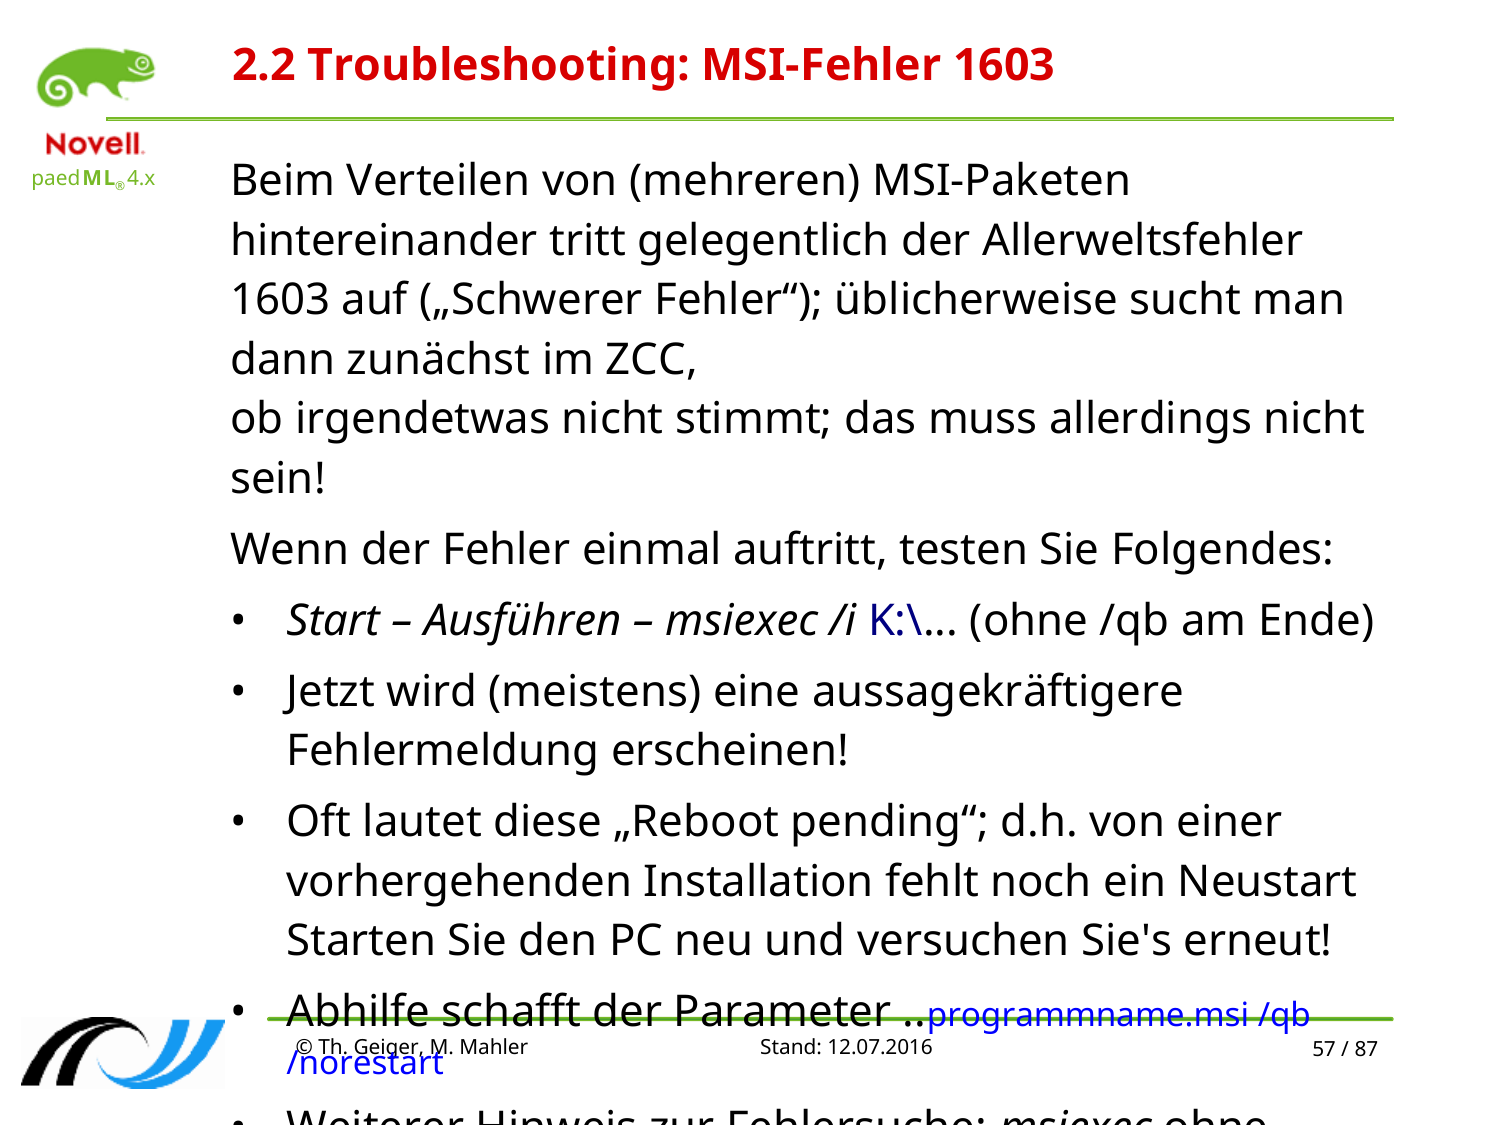

# 2.2 Troubleshooting: MSI-Fehler 1603
Beim Verteilen von (mehreren) MSI-Paketen hintereinander tritt gelegentlich der Allerweltsfehler 1603 auf („Schwerer Fehler“); üblicherweise sucht man dann zunächst im ZCC,
ob irgendetwas nicht stimmt; das muss allerdings nicht sein!
Wenn der Fehler einmal auftritt, testen Sie Folgendes:
Start – Ausführen – msiexec /i K:\... (ohne /qb am Ende)
Jetzt wird (meistens) eine aussagekräftigere Fehlermeldung erscheinen!
Oft lautet diese „Reboot pending“; d.h. von einer vorhergehenden Installation fehlt noch ein Neustart
Starten Sie den PC neu und versuchen Sie's erneut!
Abhilfe schafft der Parameter ..programmname.msi /qb /norestart
Weiterer Hinweis zur Fehlersuche: msiexec ohne Parameter aufrufen → ausführliche Liste der Parameter
© Th. Geiger, M. Mahler
12.07.2016
57